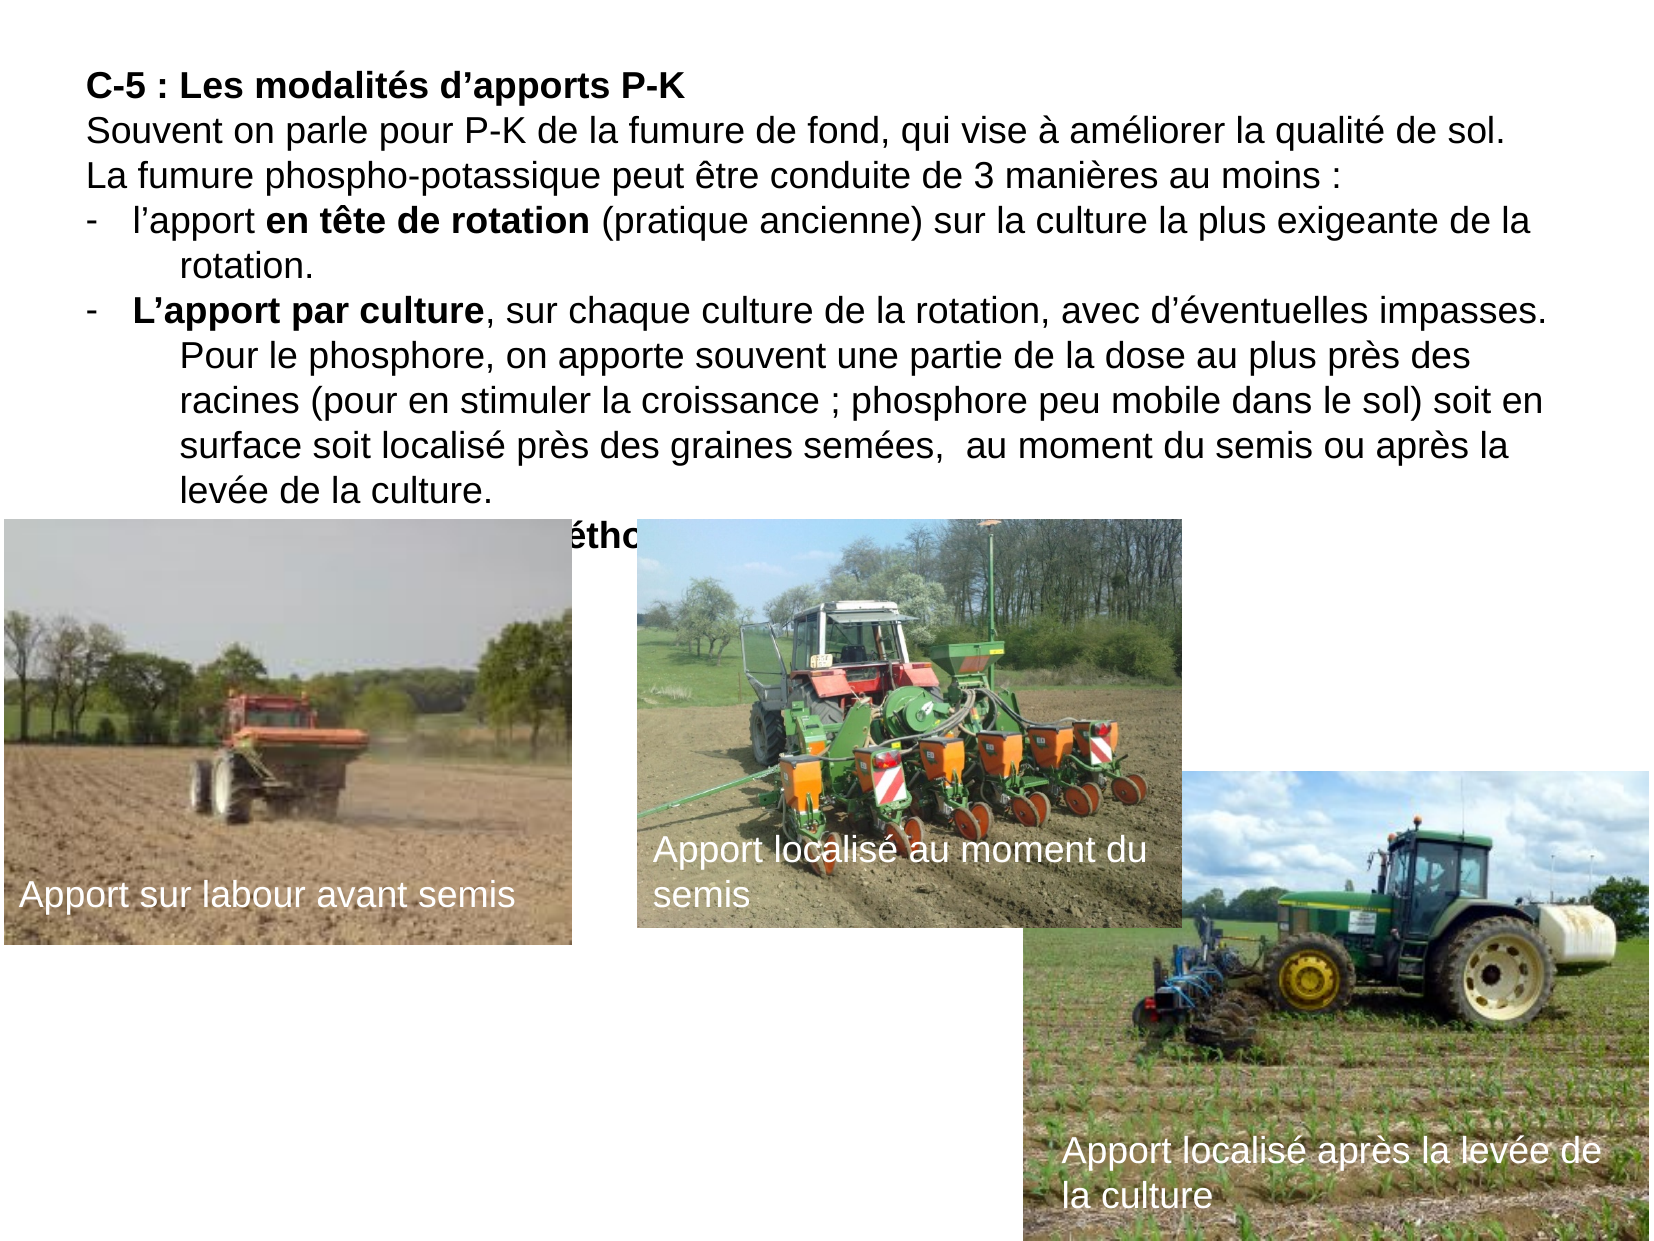

C-5 : Les modalités d’apports P-K
Souvent on parle pour P-K de la fumure de fond, qui vise à améliorer la qualité de sol.
La fumure phospho-potassique peut être conduite de 3 manières au moins :
l’apport en tête de rotation (pratique ancienne) sur la culture la plus exigeante de la rotation.
L’apport par culture, sur chaque culture de la rotation, avec d’éventuelles impasses. Pour le phosphore, on apporte souvent une partie de la dose au plus près des racines (pour en stimuler la croissance ; phosphore peu mobile dans le sol) soit en surface soit localisé près des graines semées, au moment du semis ou après la levée de la culture.
La synthèse des deux méthodes.
Apport localisé au moment du semis
Apport sur labour avant semis
Apport localisé après la levée de la culture